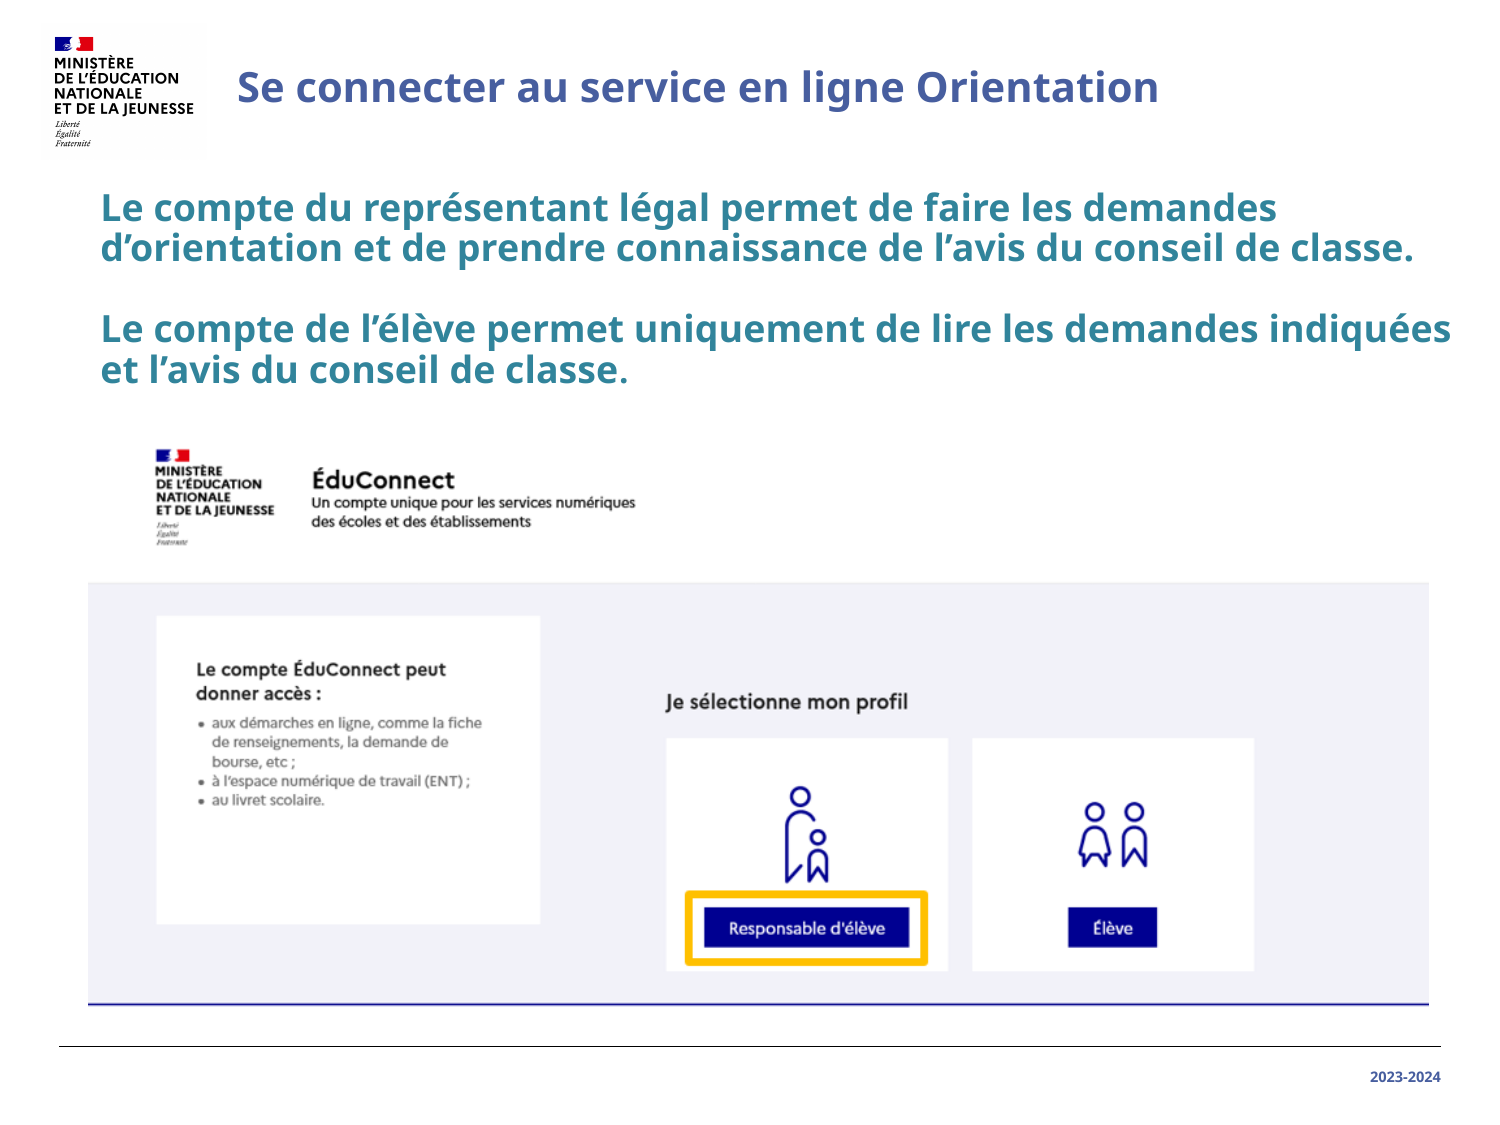

Se connecter au service en ligne Orientation
# Le compte du représentant légal permet de faire les demandes d’orientation et de prendre connaissance de l’avis du conseil de classe.  Le compte de l’élève permet uniquement de lire les demandes indiquées et l’avis du conseil de classe.
2023-2024